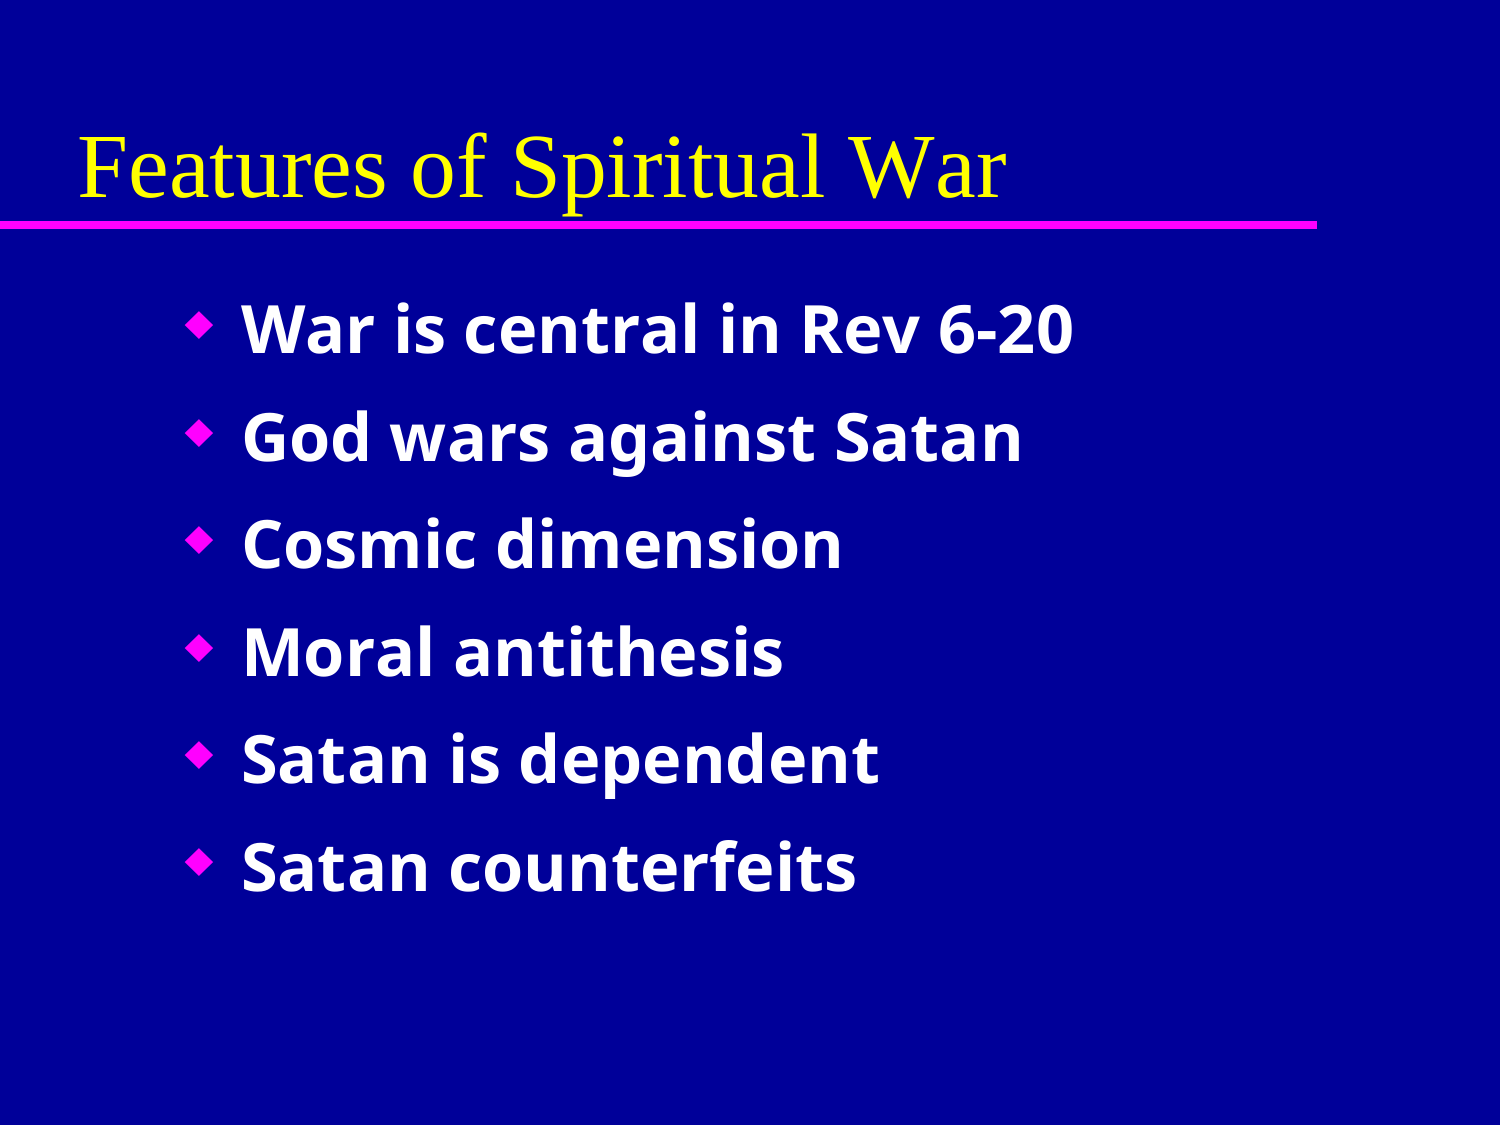

# Features of Spiritual War
War is central in Rev 6-20
God wars against Satan
Cosmic dimension
Moral antithesis
Satan is dependent
Satan counterfeits